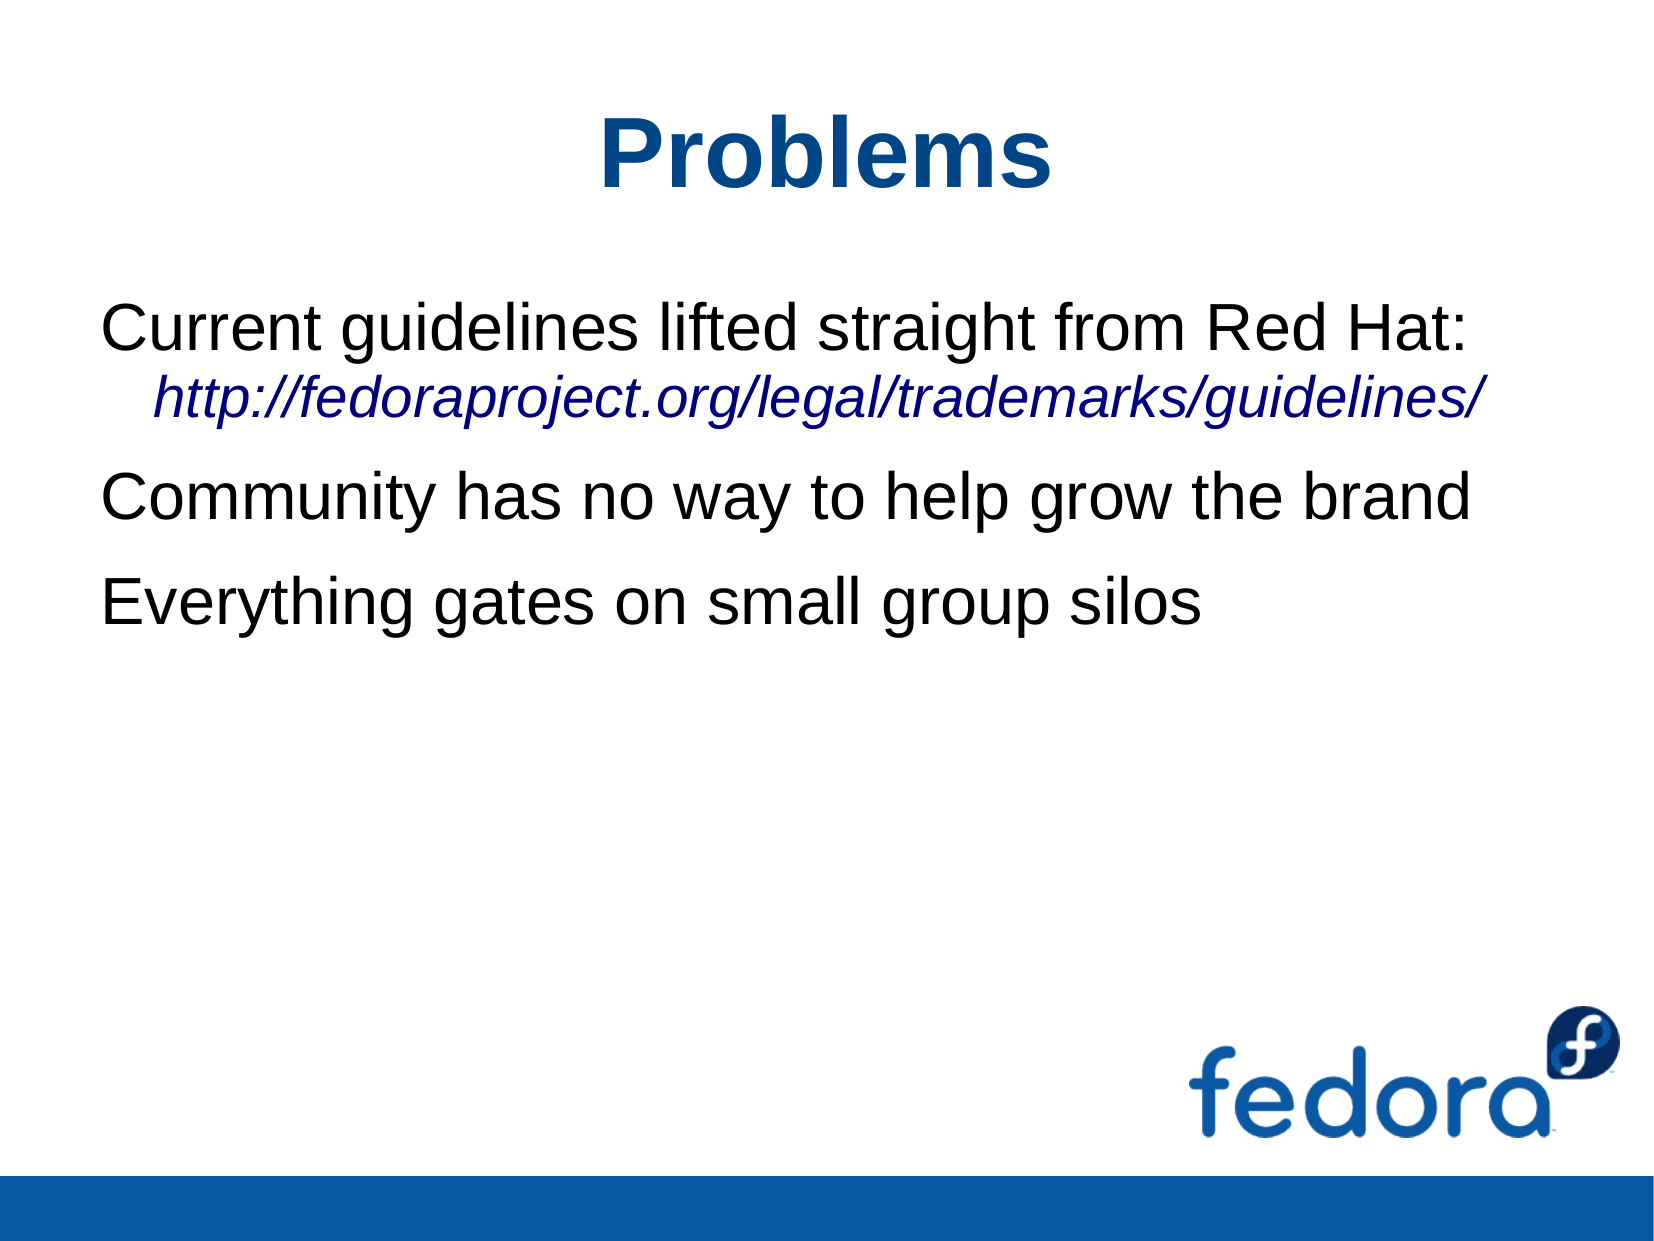

# Problems
Current guidelines lifted straight from Red Hat:
http://fedoraproject.org/legal/trademarks/guidelines/
Community has no way to help grow the brand
Everything gates on small group silos